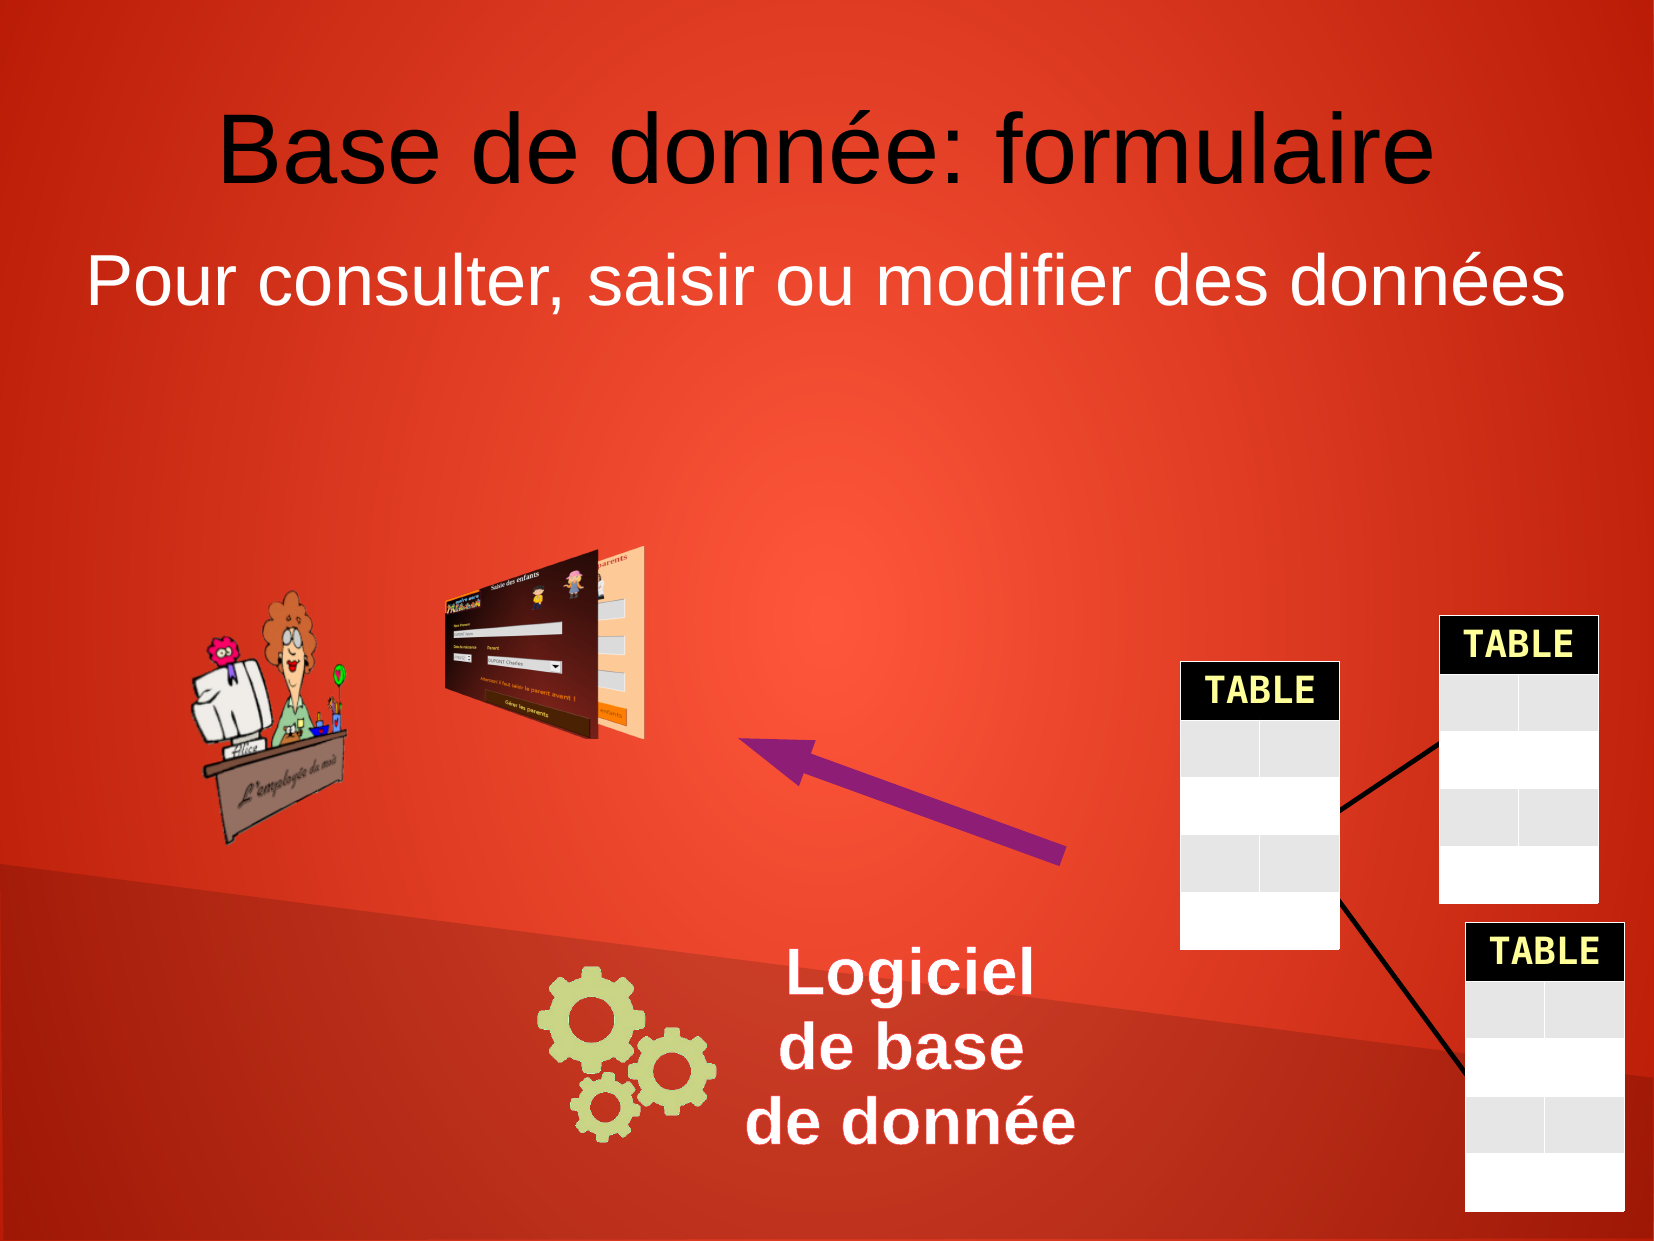

# Base de donnée: formulaire
Pour consulter, saisir ou modifier des données
| TABLE | |
| --- | --- |
| | |
| | |
| | |
| | |
| TABLE | |
| --- | --- |
| | |
| | |
| | |
| | |
| TABLE | |
| --- | --- |
| | |
| | |
| | |
| | |
Logiciel
de base
de donnée